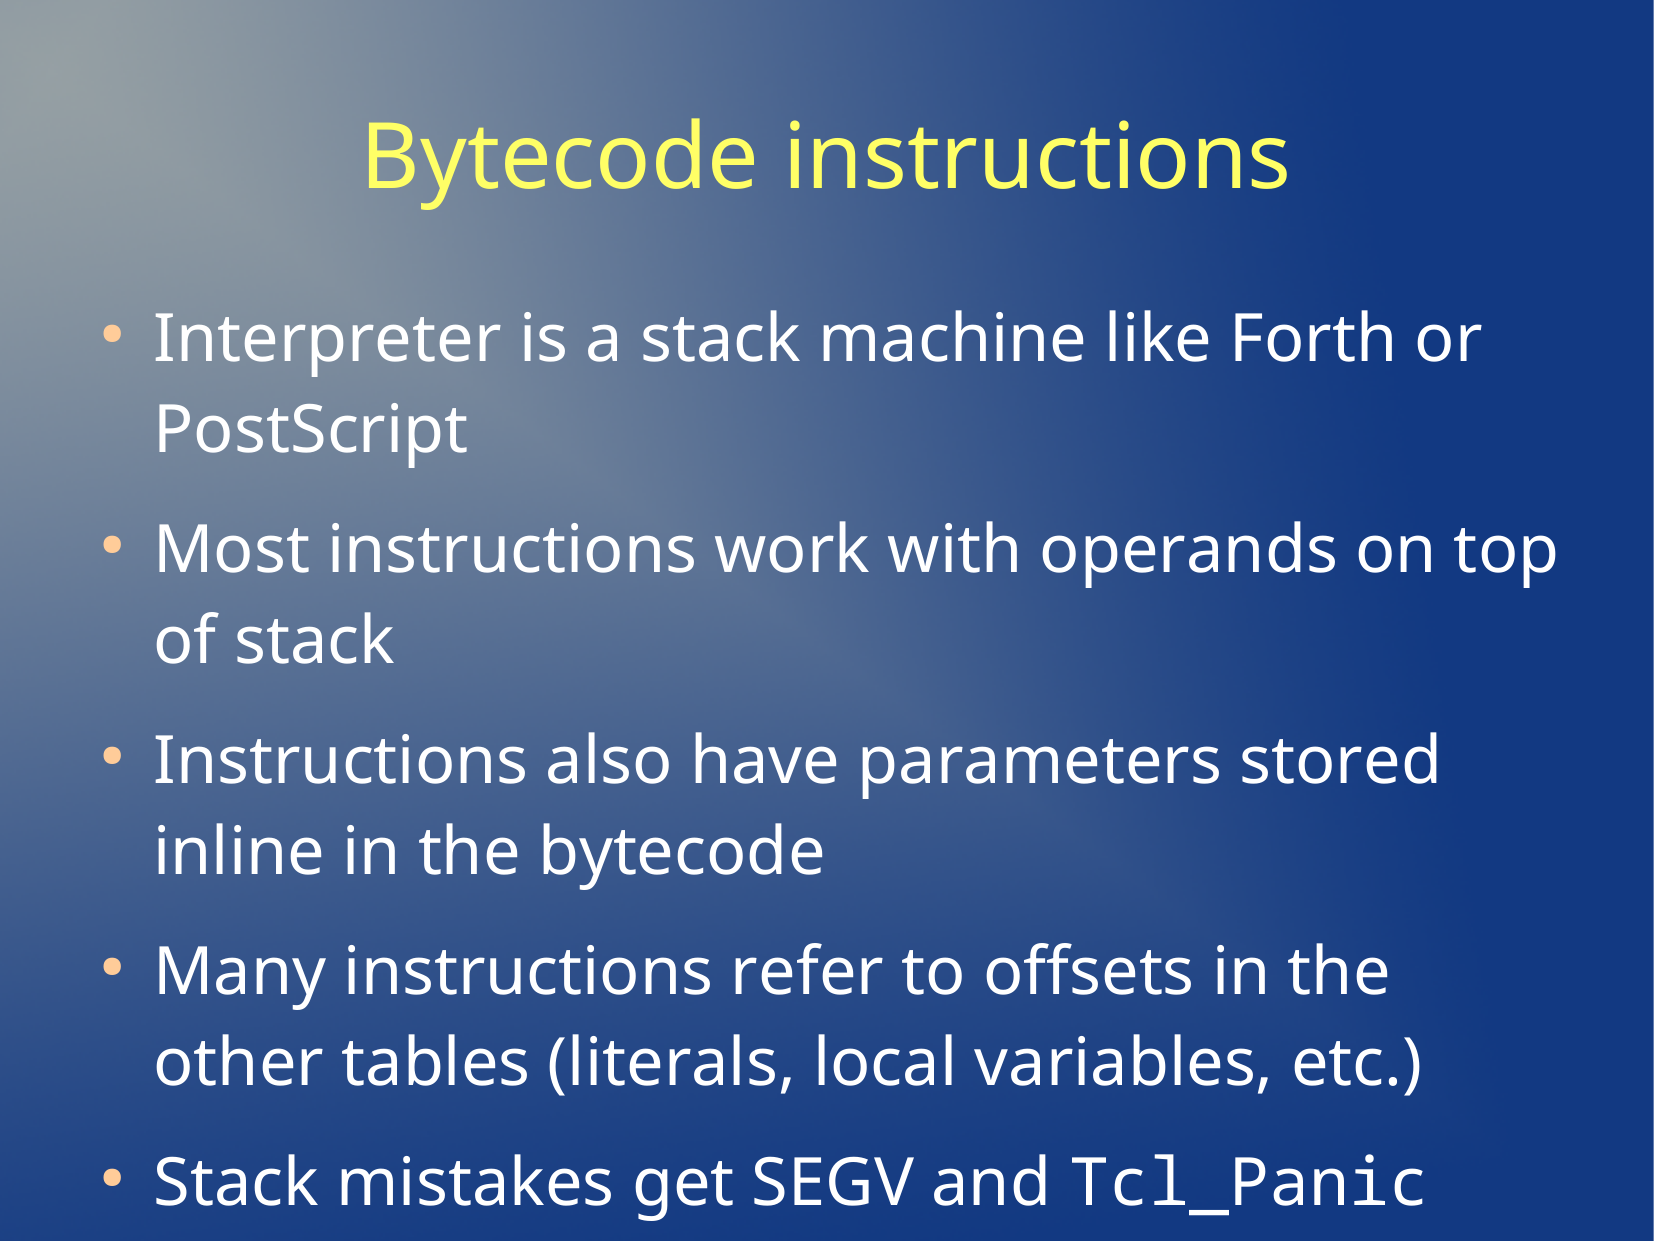

# Bytecode instructions
Interpreter is a stack machine like Forth or PostScript
Most instructions work with operands on top of stack
Instructions also have parameters stored inline in the bytecode
Many instructions refer to offsets in the other tables (literals, local variables, etc.)
Stack mistakes get SEGV and Tcl_Panic